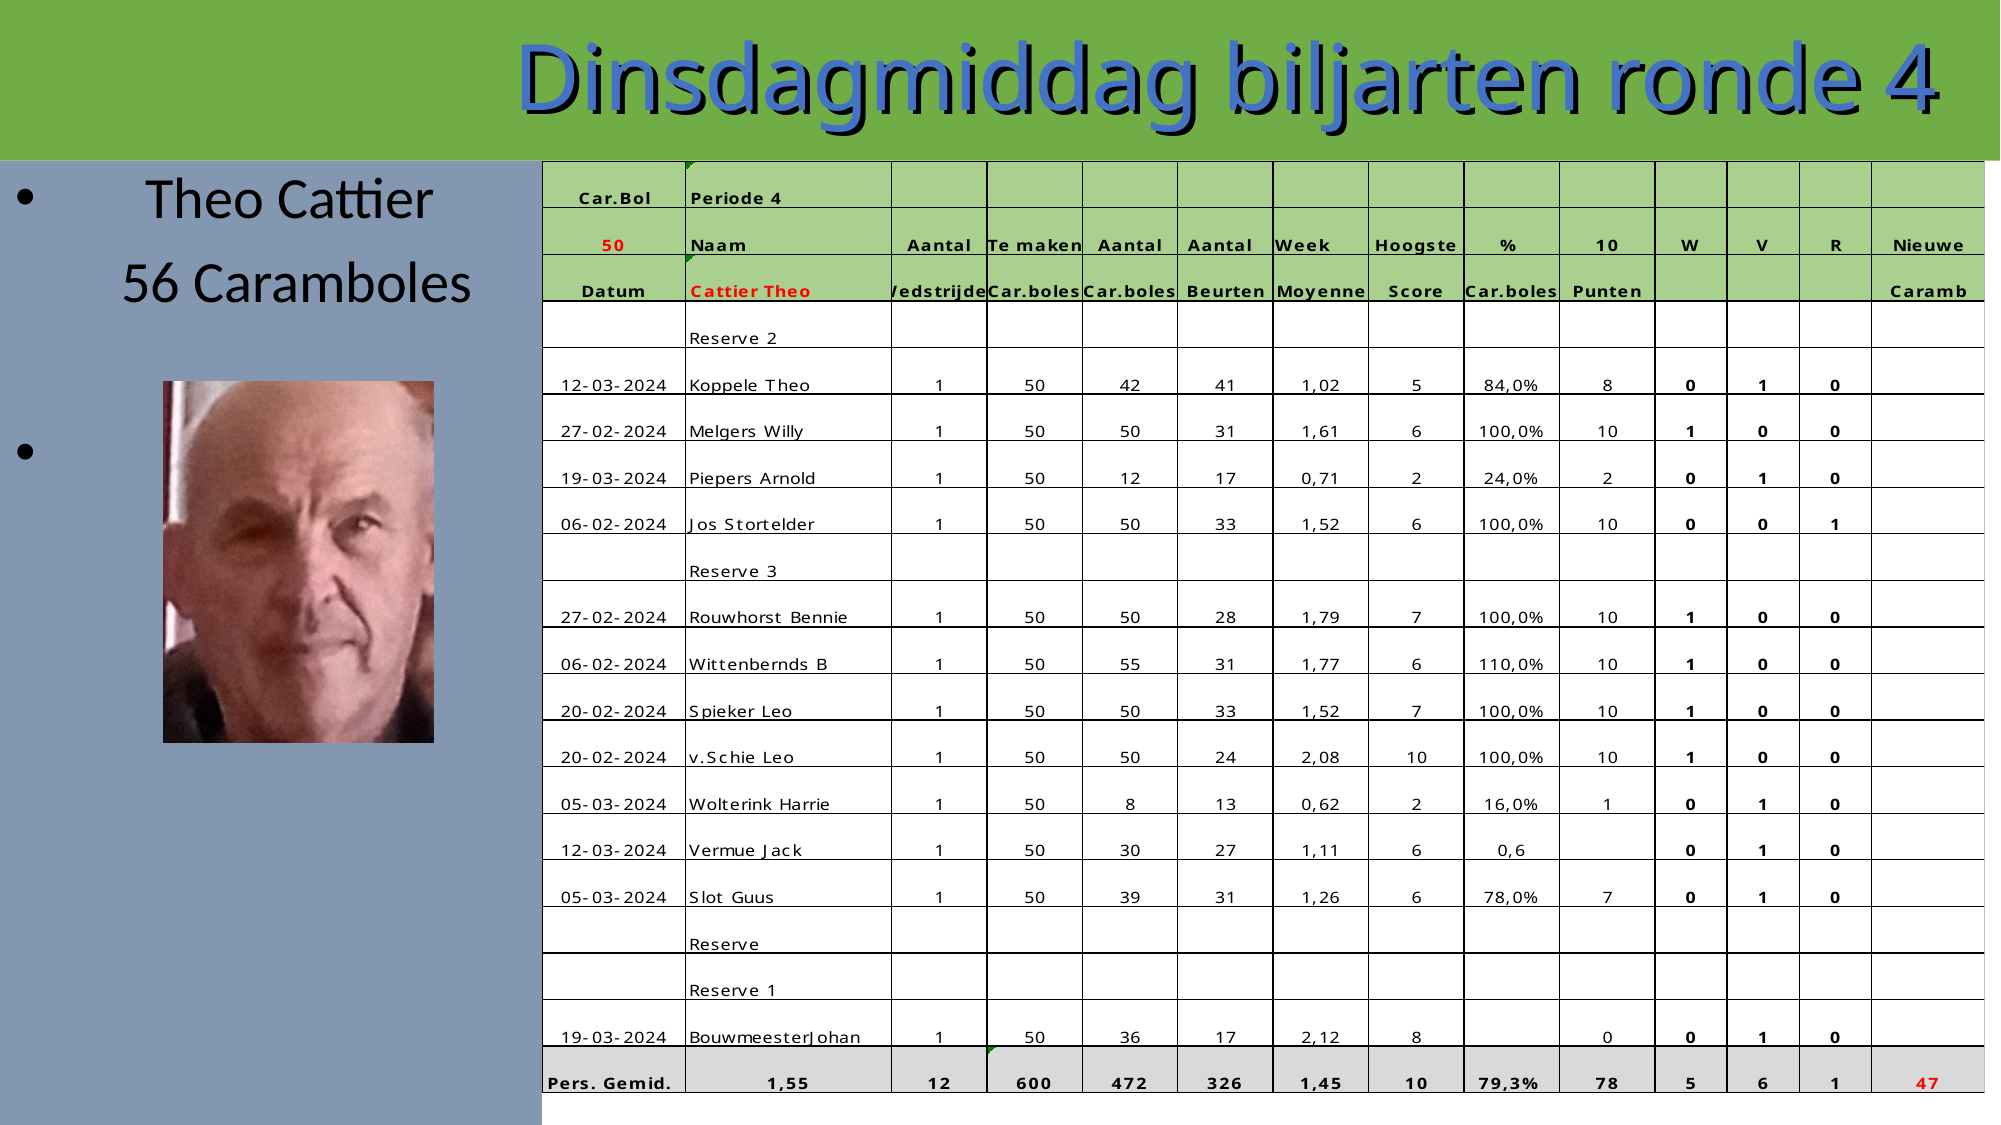

# Dinsdagmiddag biljarten ronde 4
 Theo Cattier
 56 Caramboles